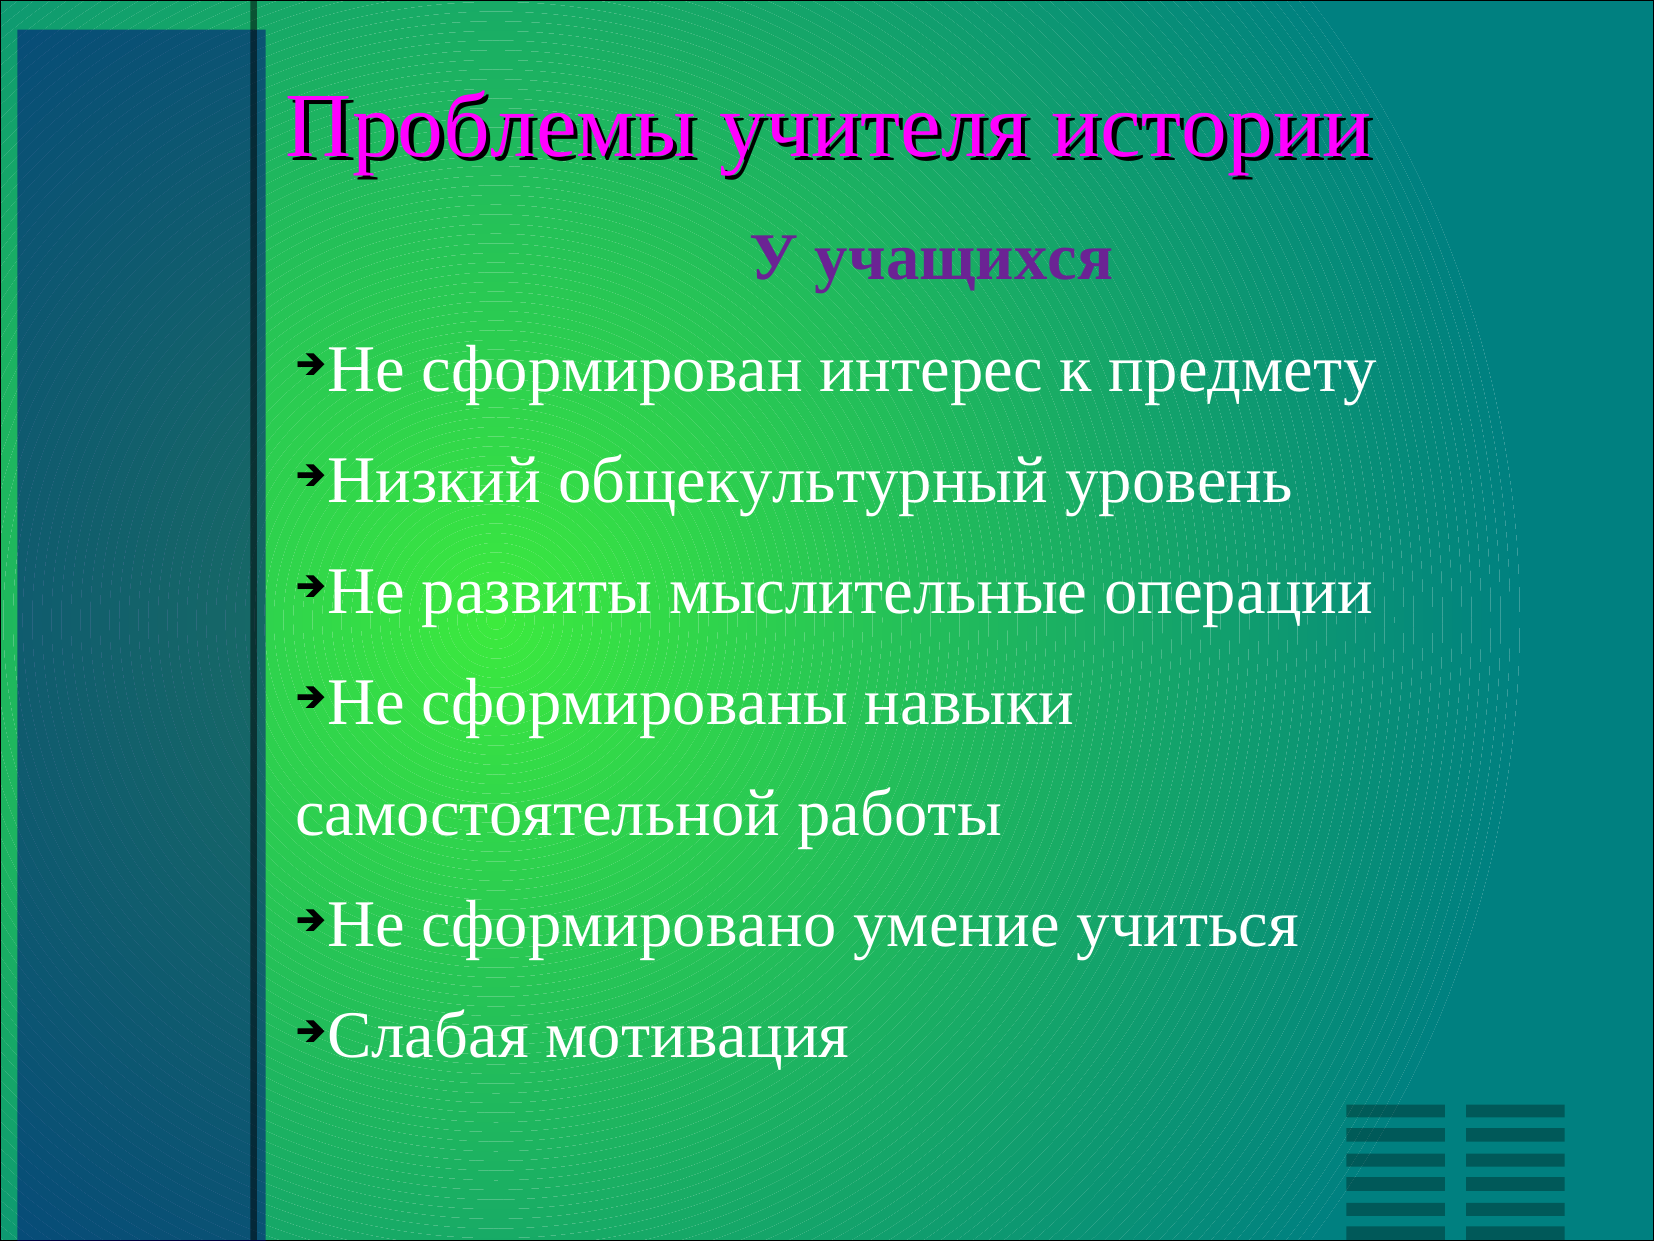

# Проблемы учителя истории
У учащихся
Не сформирован интерес к предмету
Низкий общекультурный уровень
Не развиты мыслительные операции
Не сформированы навыки самостоятельной работы
Не сформировано умение учиться
Слабая мотивация